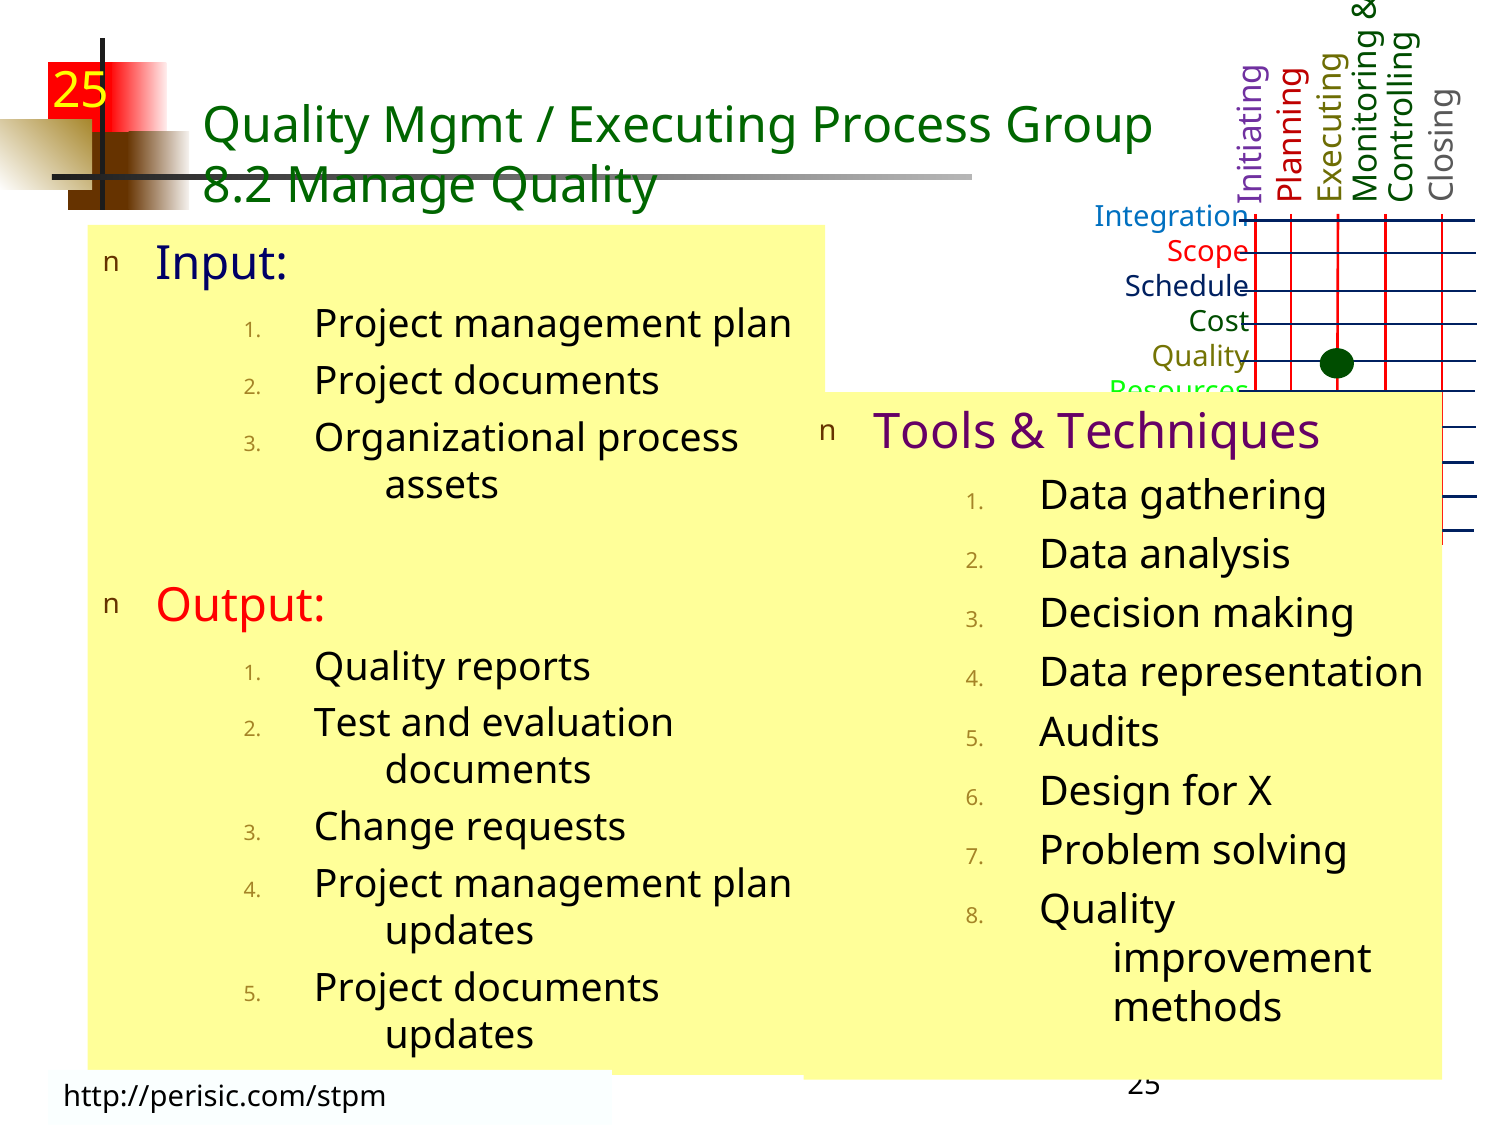

Initiating
Planning
Executing
Monitoring &
Controlling
Closing
Integration
Scope
Schedule
Cost
Quality
Resources
Communications
Risk
Procurement
Stakeholders
Quality Mgmt / Executing Process Group
8.2 Manage Quality
# Input:
Project management plan
Project documents
Organizational process assets
Output:
Quality reports
Test and evaluation documents
Change requests
Project management plan updates
Project documents updates
Tools & Techniques
Data gathering
Data analysis
Decision making
Data representation
Audits
Design for X
Problem solving
Quality improvement methods
24
http://perisic.com/stpm